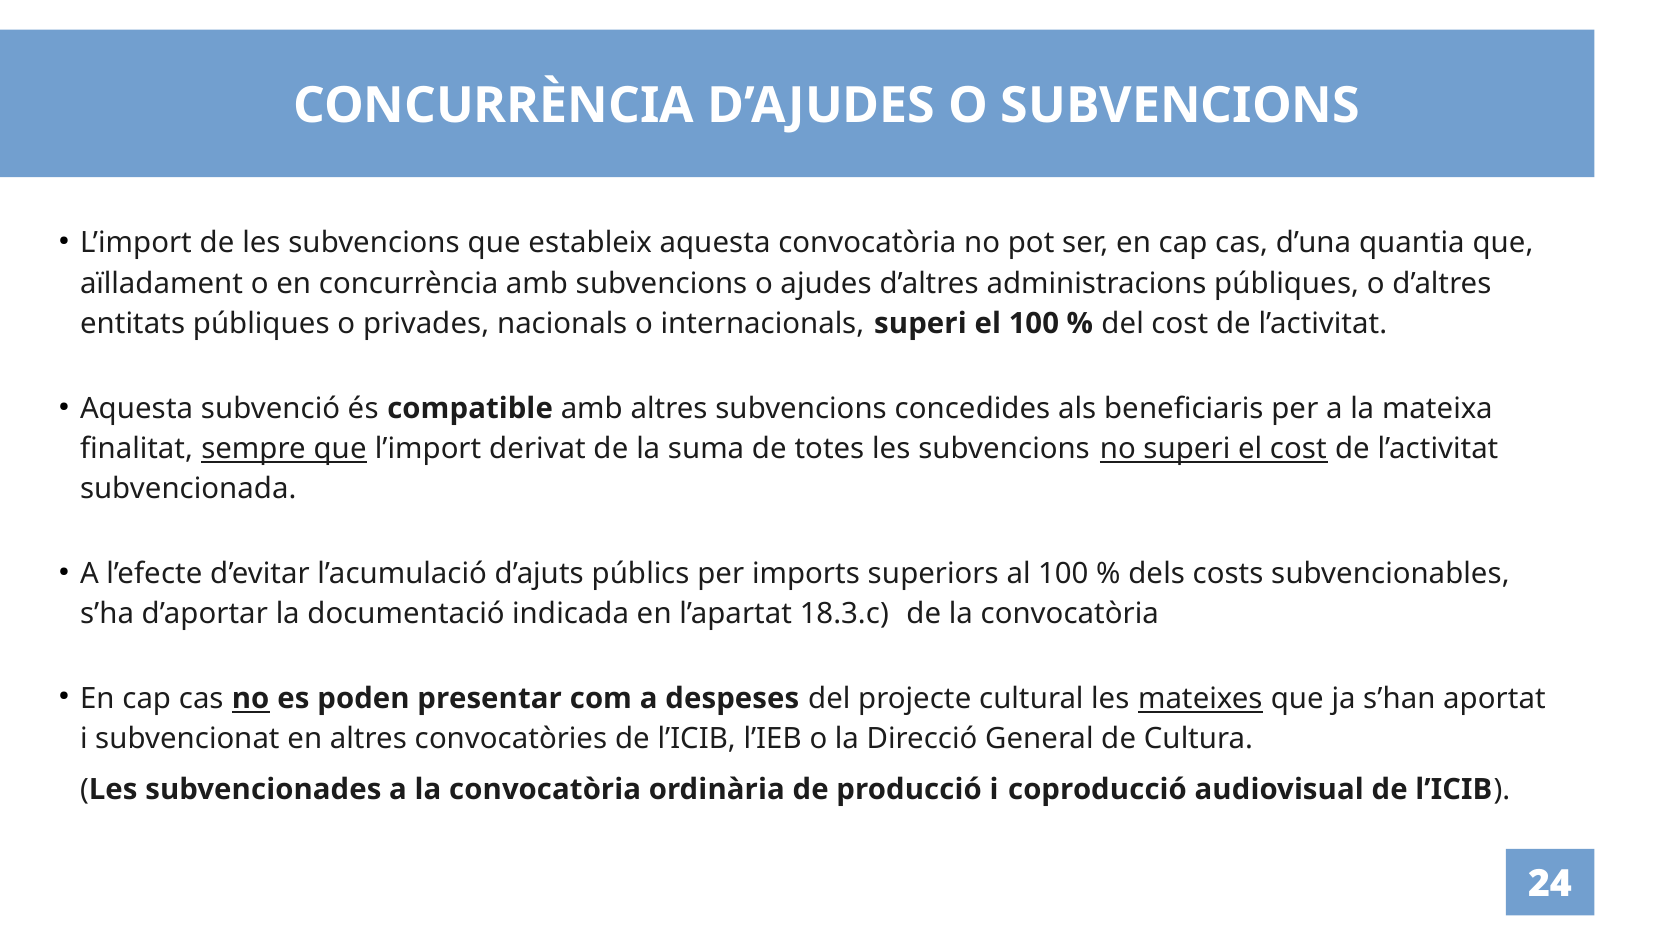

# CONCURRÈNCIA D’AJUDES O SUBVENCIONS
L’import de les subvencions que estableix aquesta convocatòria no pot ser, en cap cas, d’una quantia que, aïlladament o en concurrència amb subvencions o ajudes d’altres administracions públiques, o d’altres entitats públiques o privades, nacionals o internacionals, superi el 100 % del cost de l’activitat.
Aquesta subvenció és compatible amb altres subvencions concedides als beneficiaris per a la mateixa finalitat, sempre que l’import derivat de la suma de totes les subvencions no superi el cost de l’activitat subvencionada.
A l’efecte d’evitar l’acumulació d’ajuts públics per imports superiors al 100 % dels costs subvencionables, s’ha d’aportar la documentació indicada en l’apartat 18.3.c) de la convocatòria
En cap cas no es poden presentar com a despeses del projecte cultural les mateixes que ja s’han aportat i subvencionat en altres convocatòries de l’ICIB, l’IEB o la Direcció General de Cultura.
(Les subvencionades a la convocatòria ordinària de producció i coproducció audiovisual de l’ICIB).
24